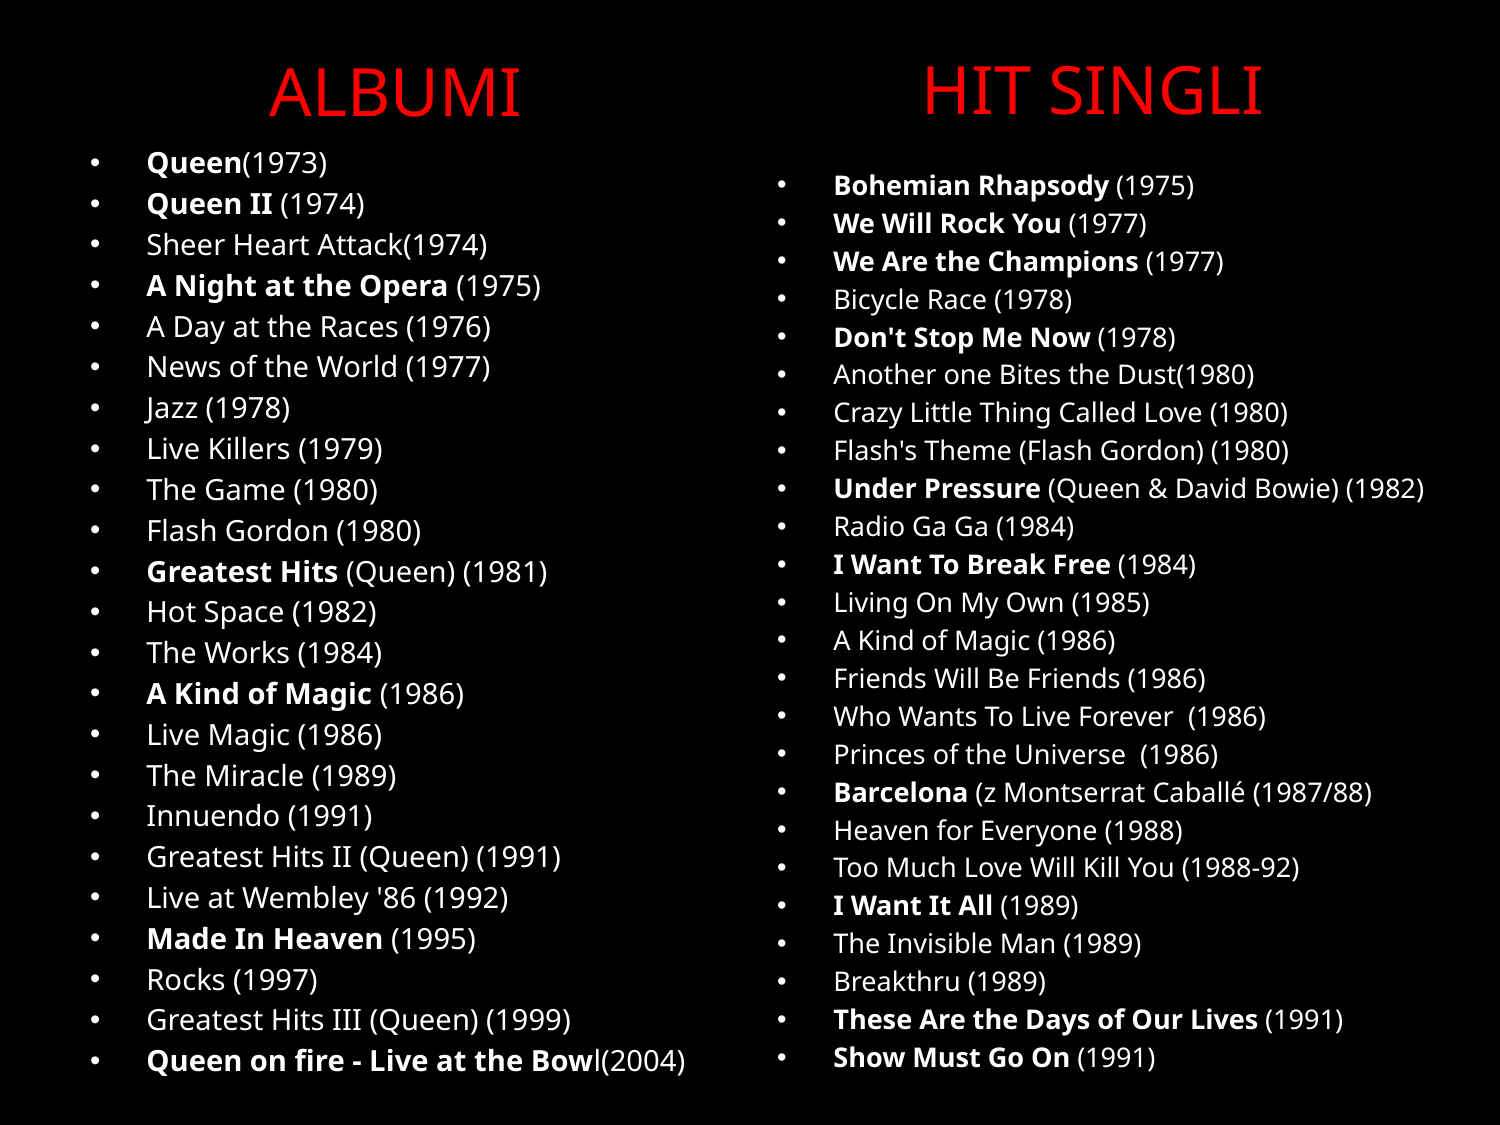

HIT SINGLI
# ALBUMI
Queen(1973)
Queen II (1974)
Sheer Heart Attack(1974)
A Night at the Opera (1975)
A Day at the Races (1976)
News of the World (1977)
Jazz (1978)
Live Killers (1979)
The Game (1980)
Flash Gordon (1980)
Greatest Hits (Queen) (1981)
Hot Space (1982)
The Works (1984)
A Kind of Magic (1986)
Live Magic (1986)
The Miracle (1989)
Innuendo (1991)
Greatest Hits II (Queen) (1991)
Live at Wembley '86 (1992)
Made In Heaven (1995)
Rocks (1997)
Greatest Hits III (Queen) (1999)
Queen on fire - Live at the Bowl(2004)
Bohemian Rhapsody (1975)
We Will Rock You (1977)
We Are the Champions (1977)
Bicycle Race (1978)
Don't Stop Me Now (1978)
Another one Bites the Dust(1980)
Crazy Little Thing Called Love (1980)
Flash's Theme (Flash Gordon) (1980)
Under Pressure (Queen & David Bowie) (1982)
Radio Ga Ga (1984)
I Want To Break Free (1984)
Living On My Own (1985)
A Kind of Magic (1986)
Friends Will Be Friends (1986)
Who Wants To Live Forever  (1986)
Princes of the Universe  (1986)
Barcelona (z Montserrat Caballé (1987/88)
Heaven for Everyone (1988)
Too Much Love Will Kill You (1988-92)
I Want It All (1989)
The Invisible Man (1989)
Breakthru (1989)
These Are the Days of Our Lives (1991)
Show Must Go On (1991)